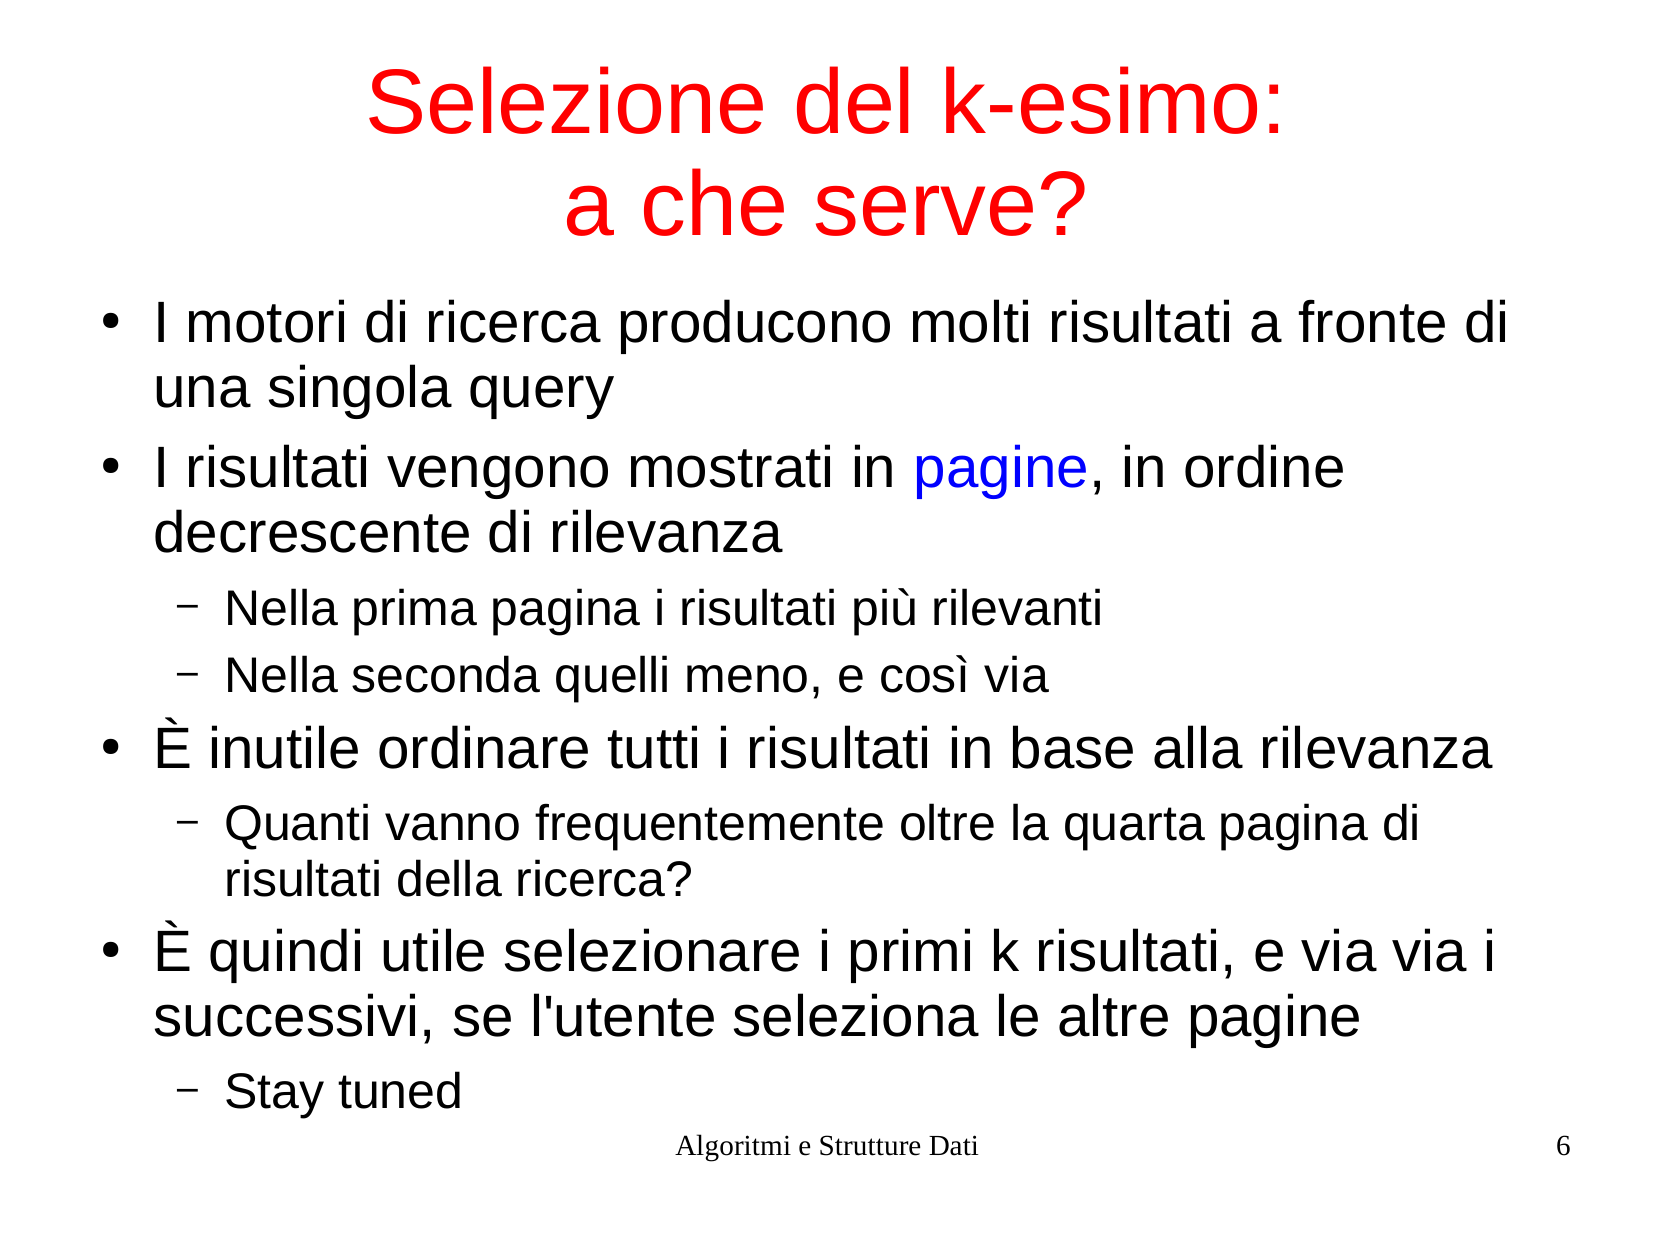

# Selezione del k-esimo: a che serve?
I motori di ricerca producono molti risultati a fronte di una singola query
I risultati vengono mostrati in pagine, in ordine decrescente di rilevanza
Nella prima pagina i risultati più rilevanti
Nella seconda quelli meno, e così via
È inutile ordinare tutti i risultati in base alla rilevanza
Quanti vanno frequentemente oltre la quarta pagina di risultati della ricerca?
È quindi utile selezionare i primi k risultati, e via via i successivi, se l'utente seleziona le altre pagine
Stay tuned
Algoritmi e Strutture Dati
6